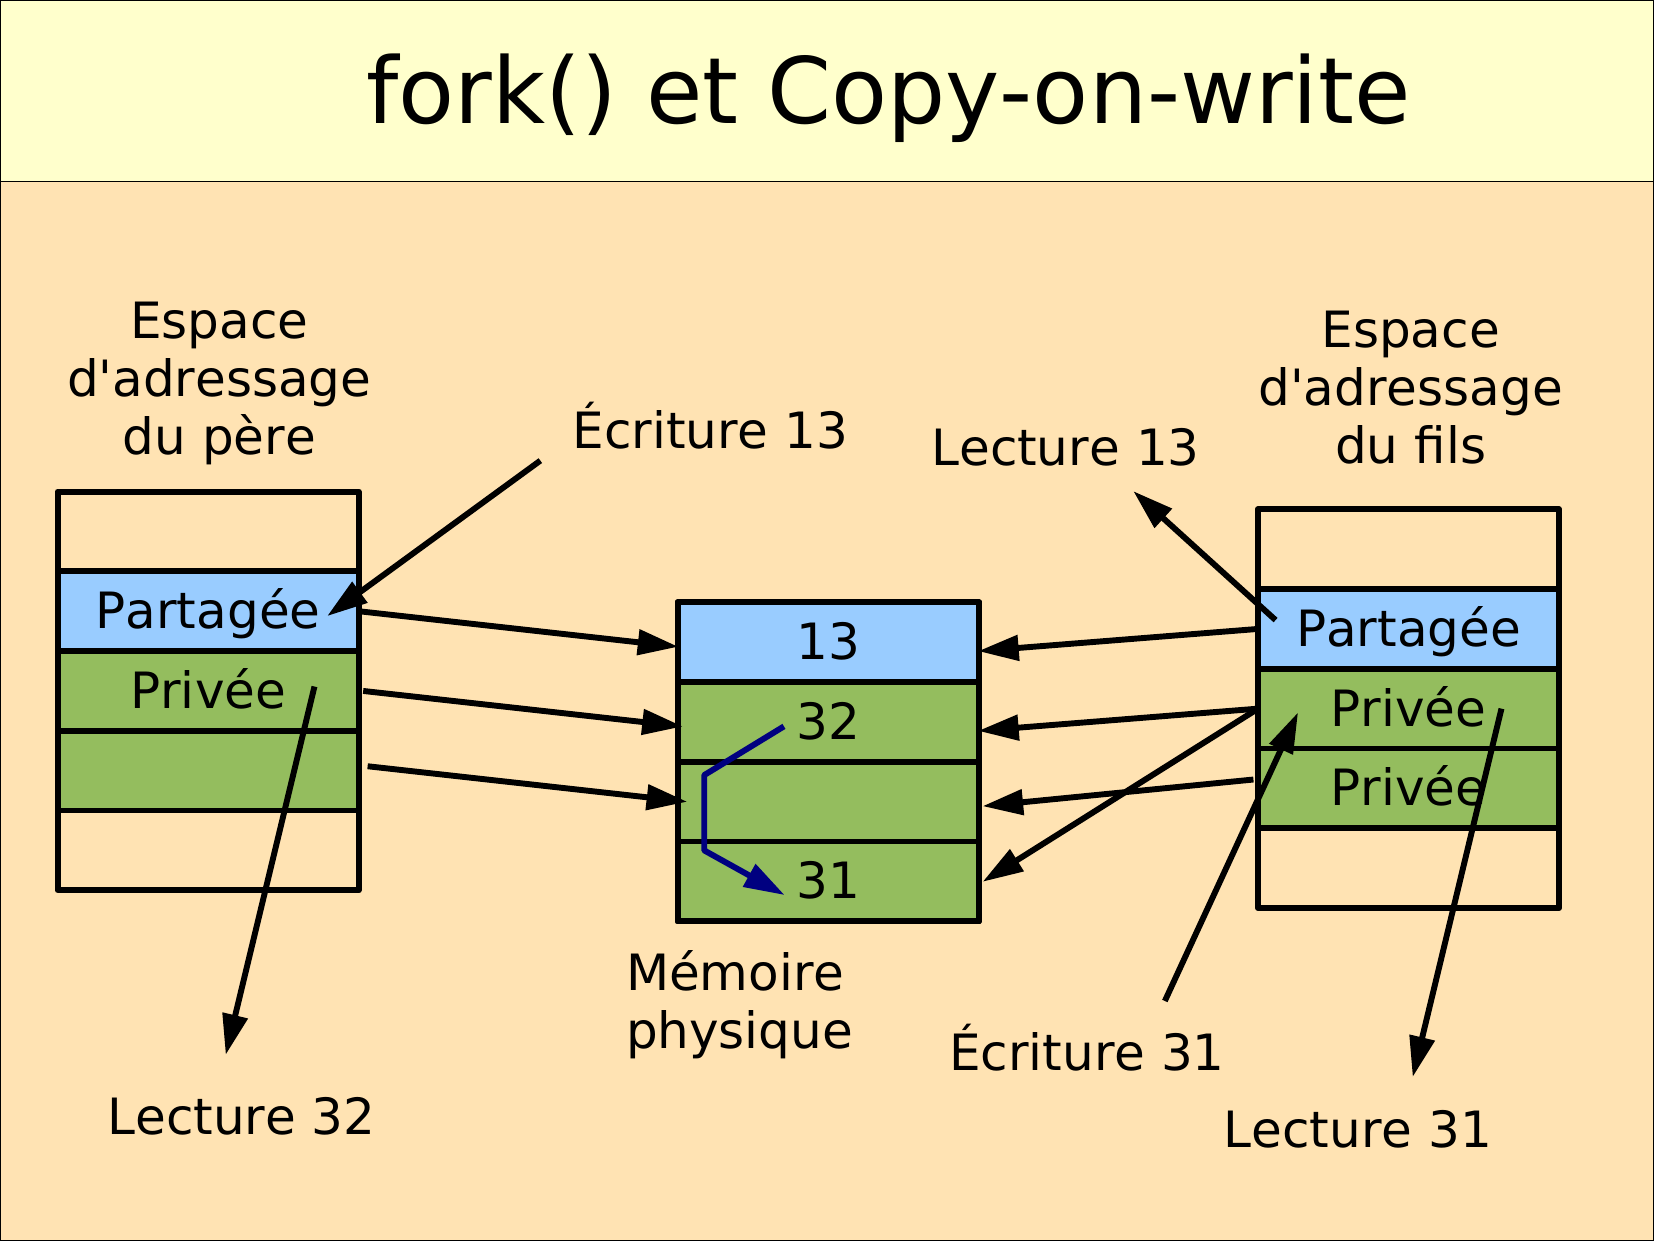

# fork() et Copy-on-write
Espace d'adressage du père
Espace d'adressage du fils
Écriture 13
Lecture 13
Partagée
Privée
Privée
Partagée
12
13
Privée
32
32
31
Mémoire physique
Écriture 31
Lecture 32
Lecture 31